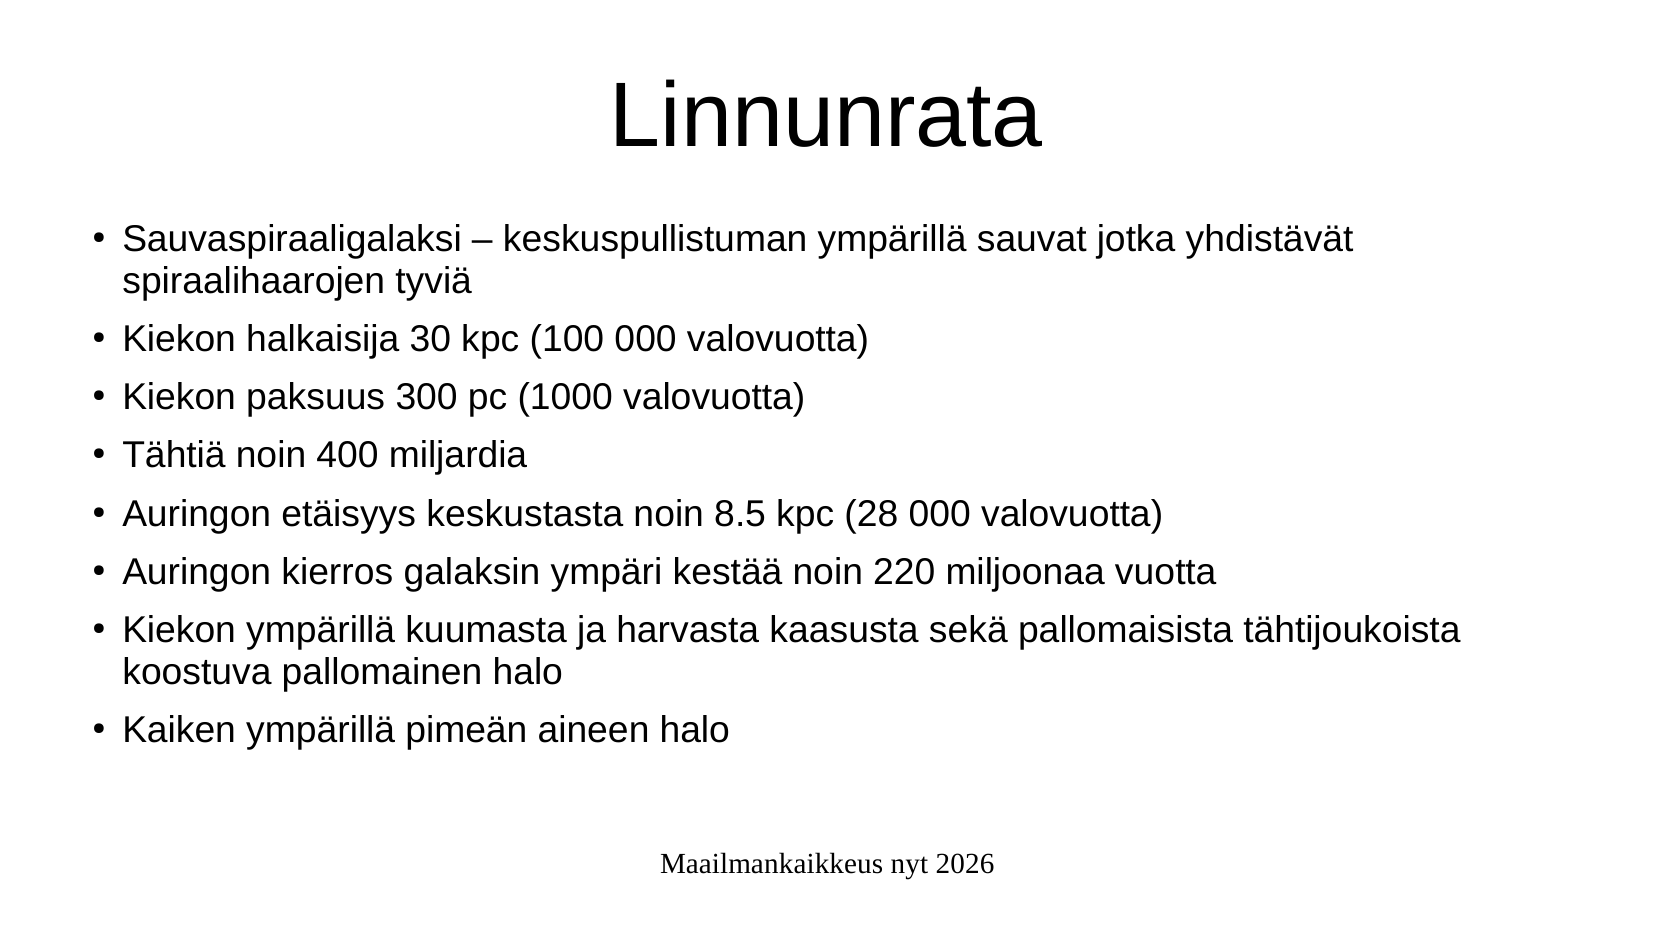

# Linnunrata
Sauvaspiraaligalaksi – keskuspullistuman ympärillä sauvat jotka yhdistävät spiraalihaarojen tyviä
Kiekon halkaisija 30 kpc (100 000 valovuotta)
Kiekon paksuus 300 pc (1000 valovuotta)
Tähtiä noin 400 miljardia
Auringon etäisyys keskustasta noin 8.5 kpc (28 000 valovuotta)
Auringon kierros galaksin ympäri kestää noin 220 miljoonaa vuotta
Kiekon ympärillä kuumasta ja harvasta kaasusta sekä pallomaisista tähtijoukoista koostuva pallomainen halo
Kaiken ympärillä pimeän aineen halo